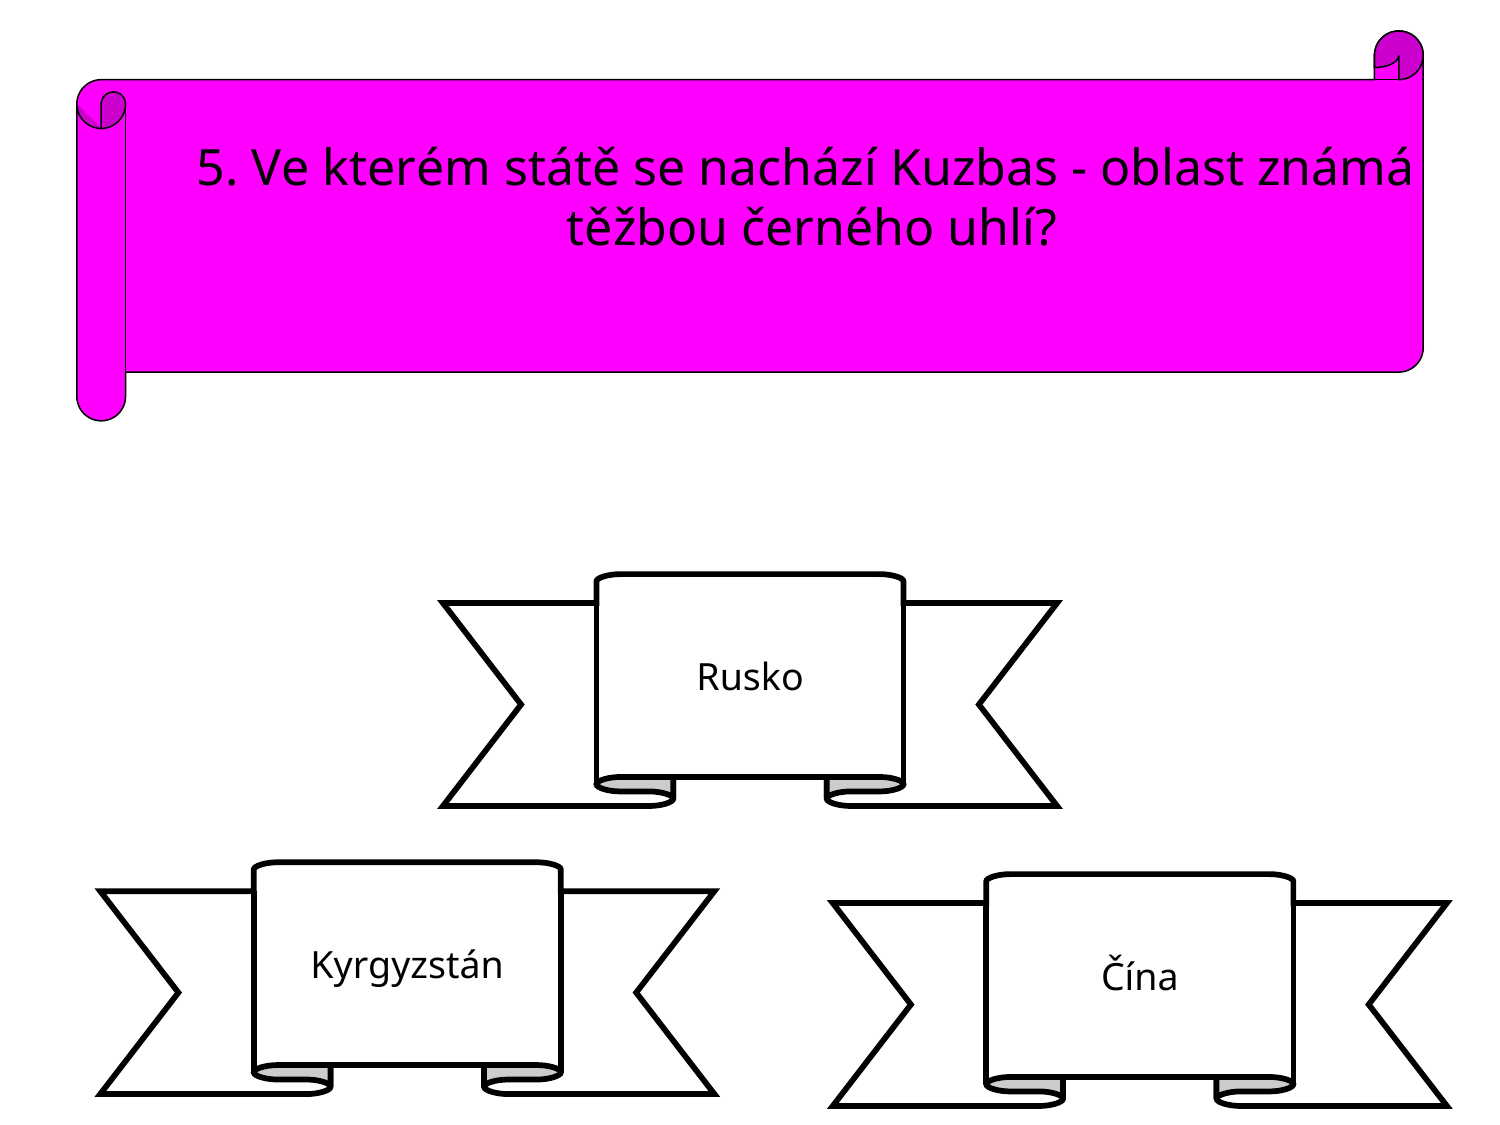

5. Ve kterém státě se nachází Kuzbas - oblast známá
těžbou černého uhlí?
Rusko
Kyrgyzstán
Čína